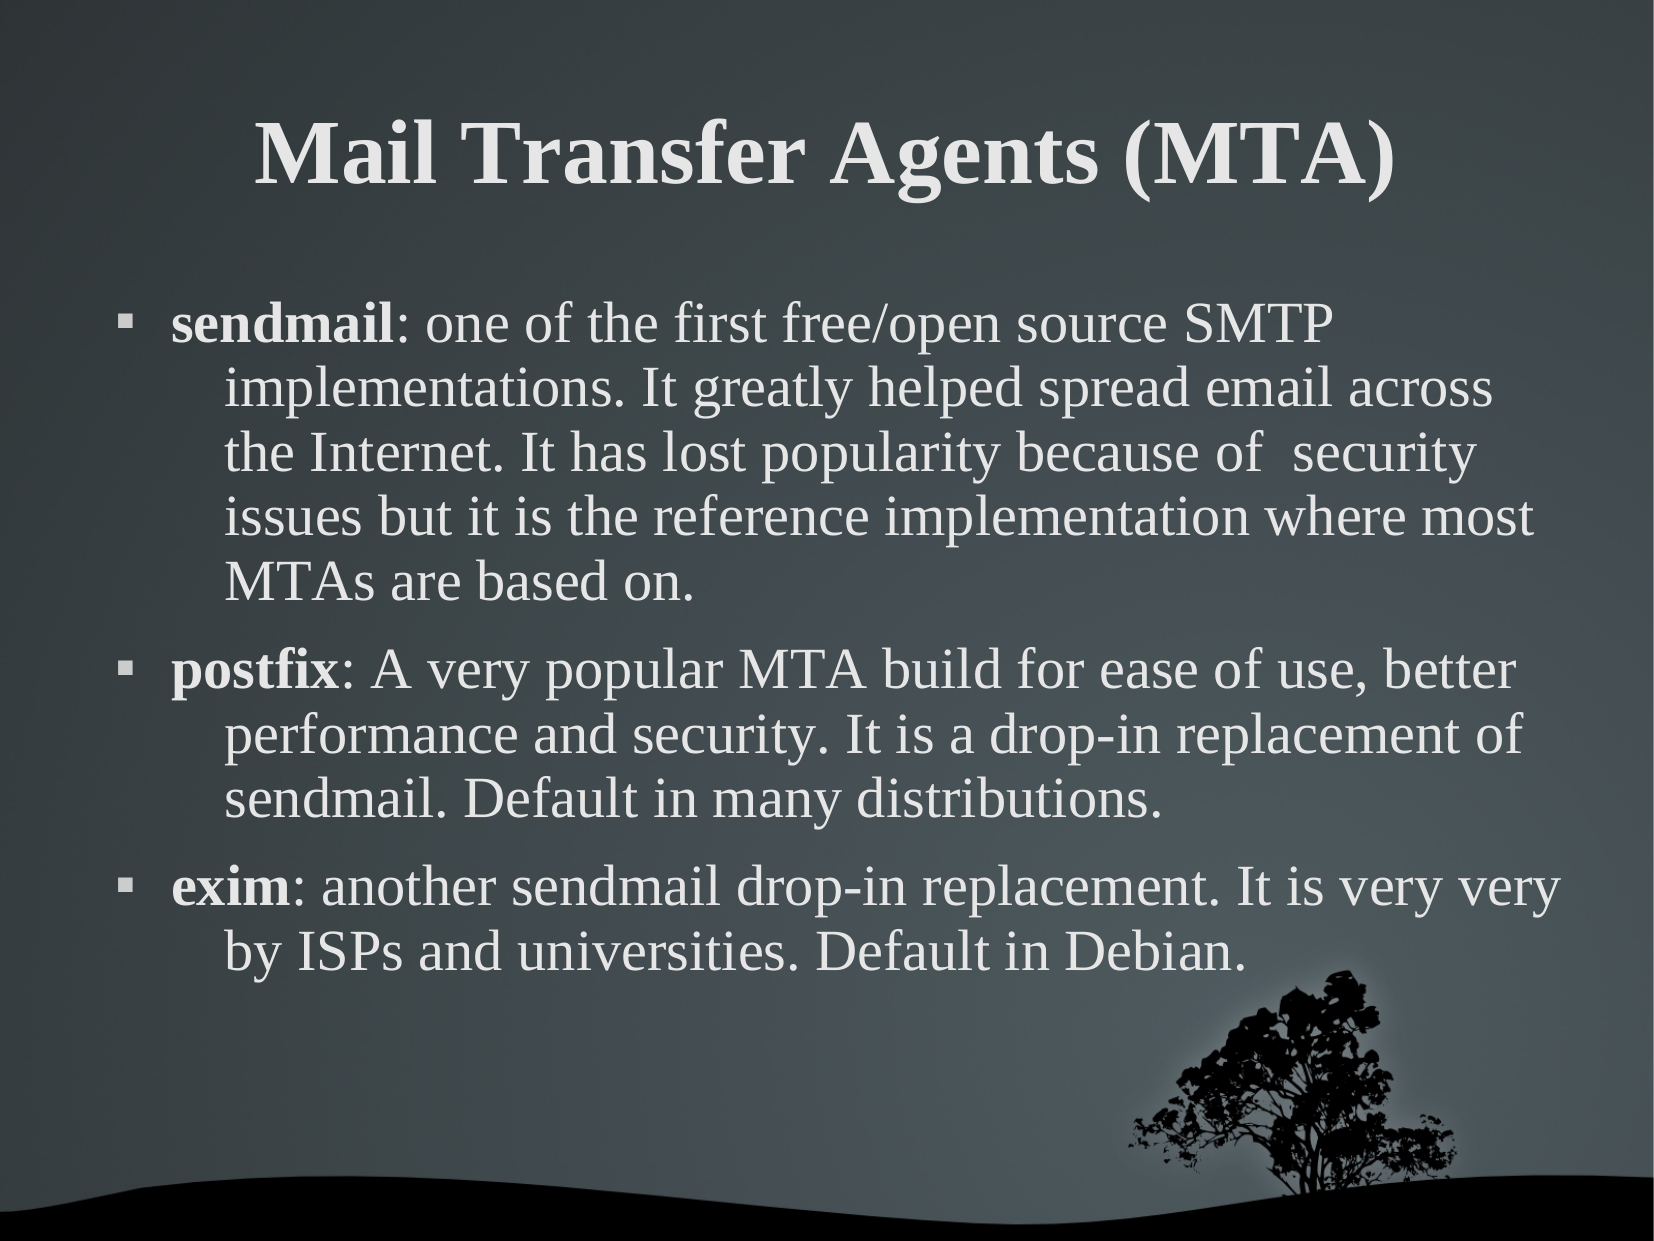

# Mail Transfer Agents (MTA)
sendmail: one of the first free/open source SMTP implementations. It greatly helped spread email across the Internet. It has lost popularity because of security issues but it is the reference implementation where most MTAs are based on.
postfix: A very popular MTA build for ease of use, better performance and security. It is a drop-in replacement of sendmail. Default in many distributions.
exim: another sendmail drop-in replacement. It is very very by ISPs and universities. Default in Debian.